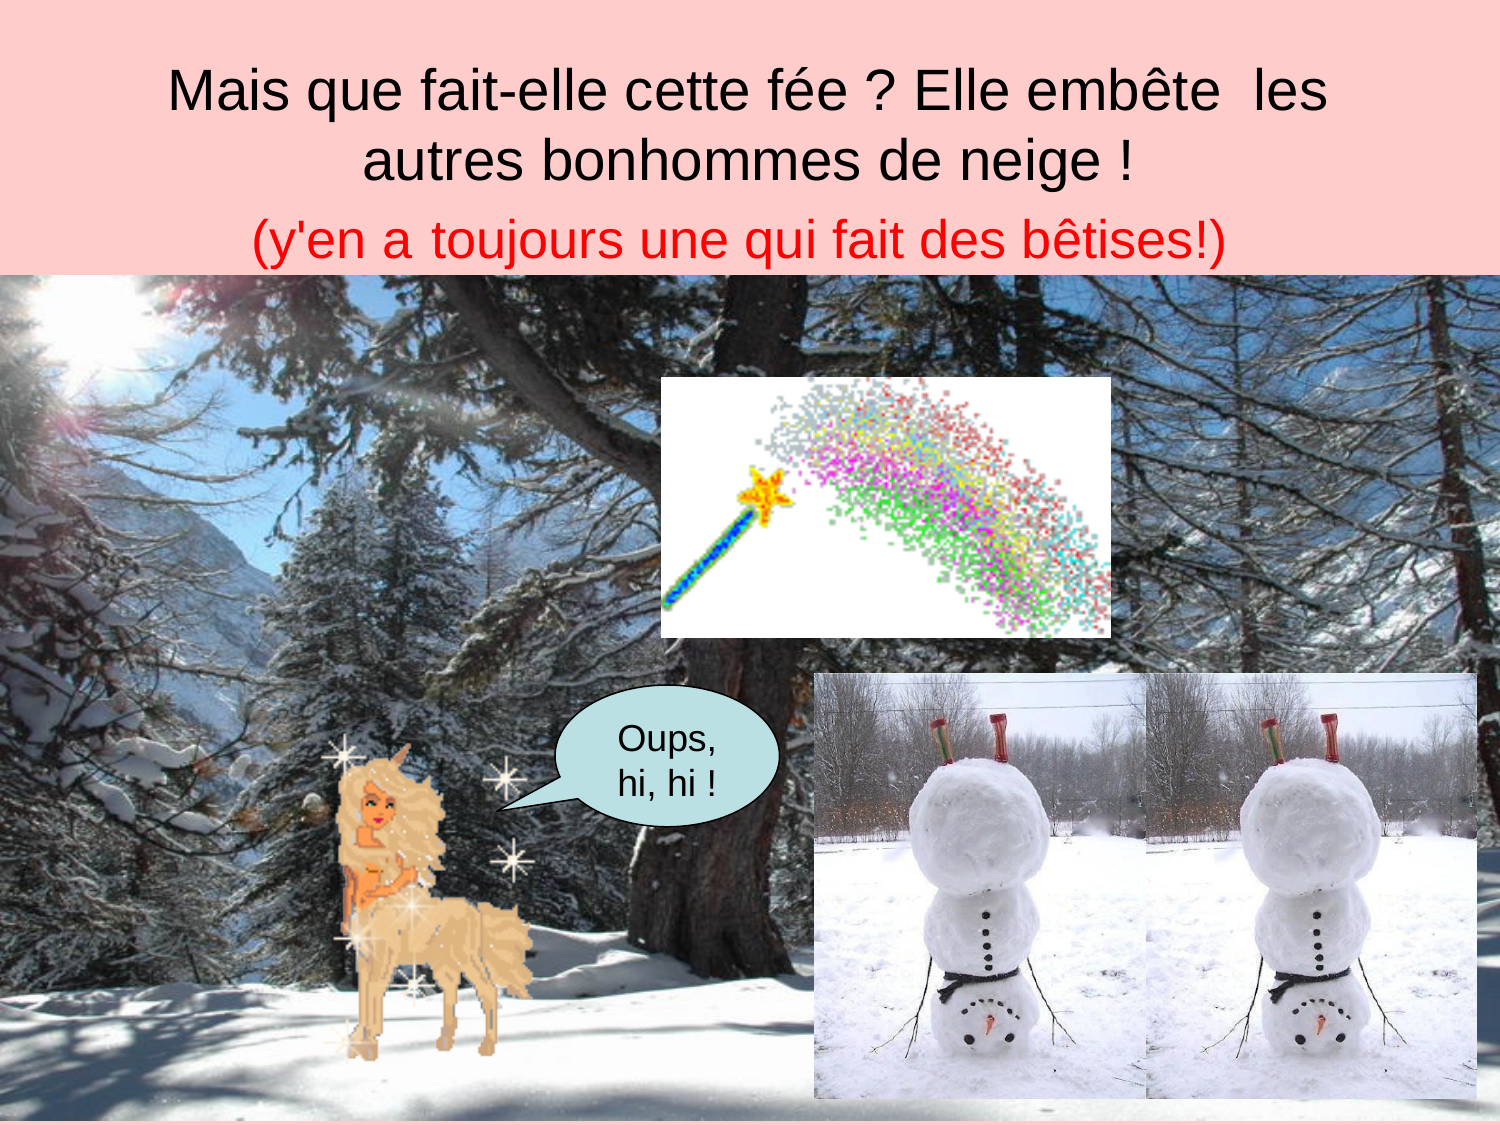

# Mais que fait-elle cette fée ? Elle embête les autres bonhommes de neige ! (y'en a toujours une qui fait des bêtises!)
Oups, hi, hi !